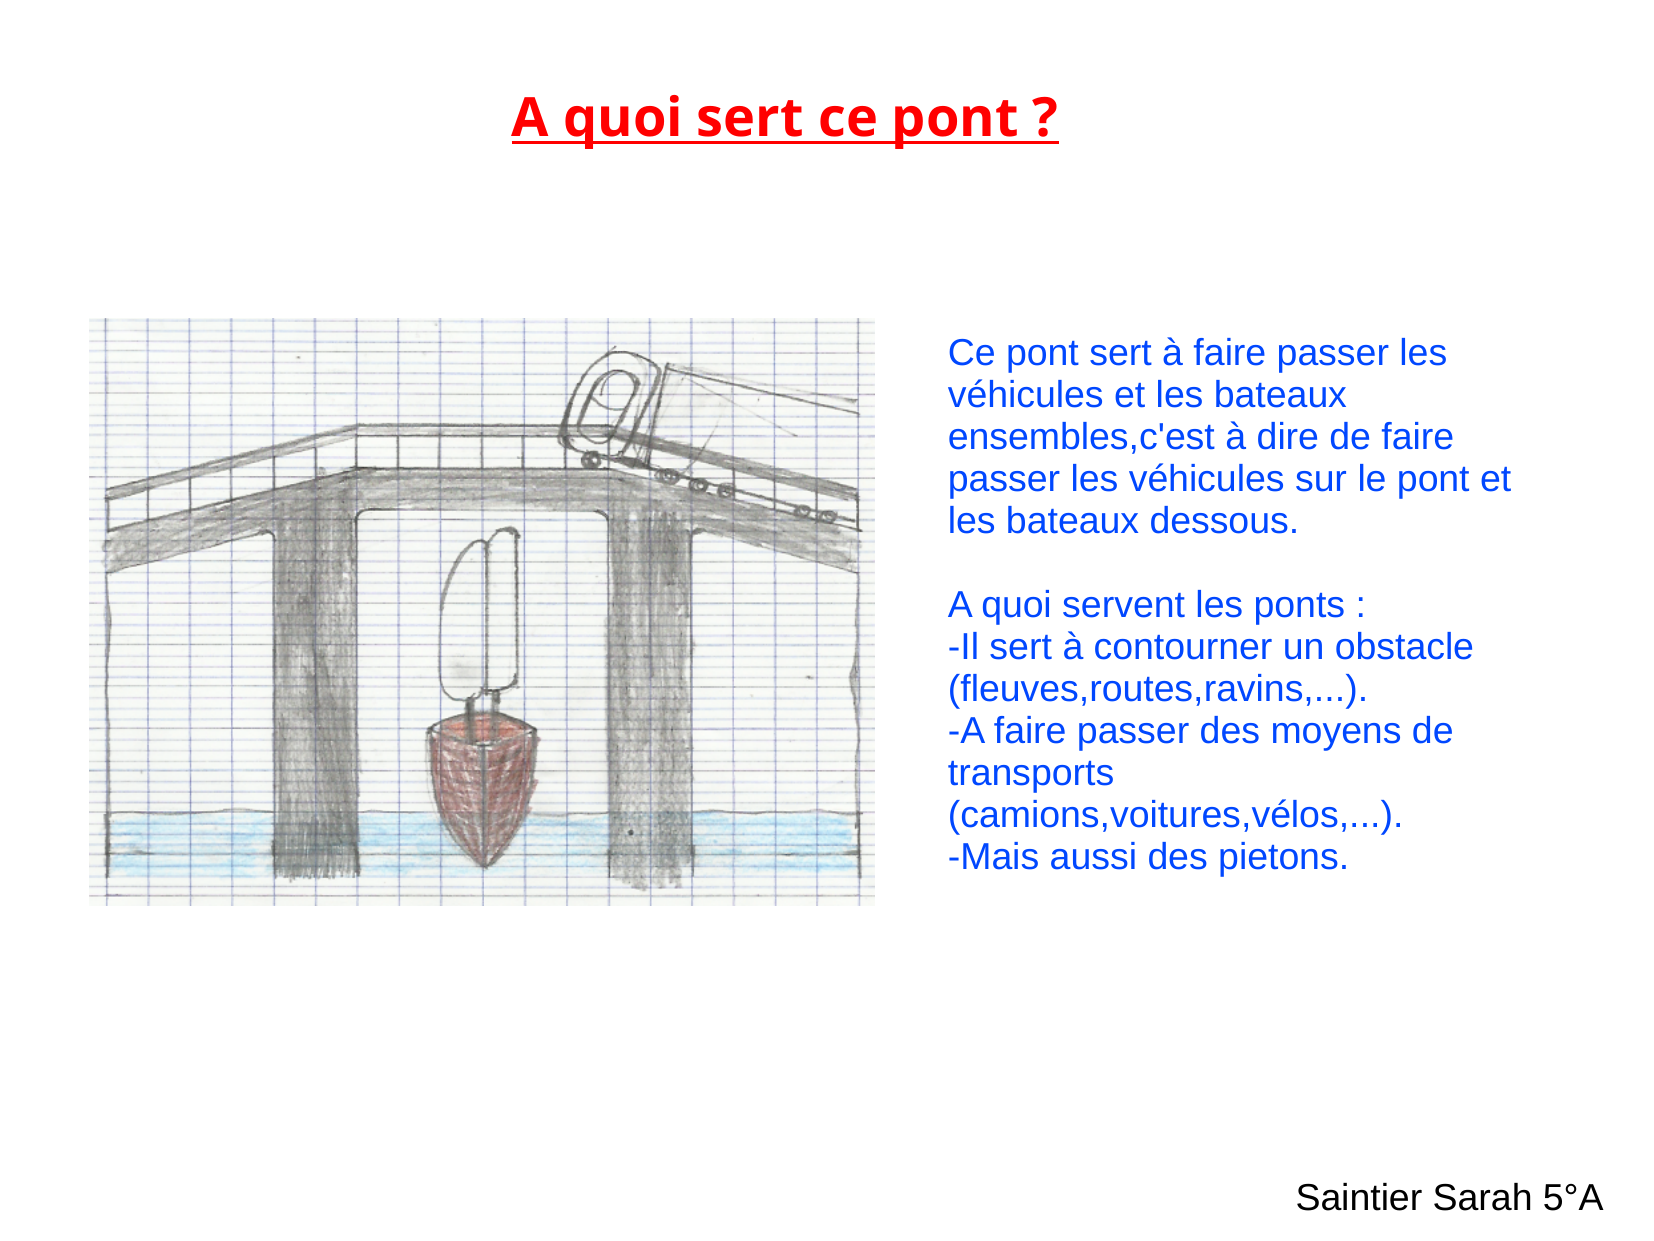

A quoi sert ce pont ?
Ce pont sert à faire passer les véhicules et les bateaux ensembles,c'est à dire de faire passer les véhicules sur le pont et les bateaux dessous.
A quoi servent les ponts :
-Il sert à contourner un obstacle
(fleuves,routes,ravins,...).
-A faire passer des moyens de transports
(camions,voitures,vélos,...).
-Mais aussi des pietons.
 Saintier Sarah 5°A